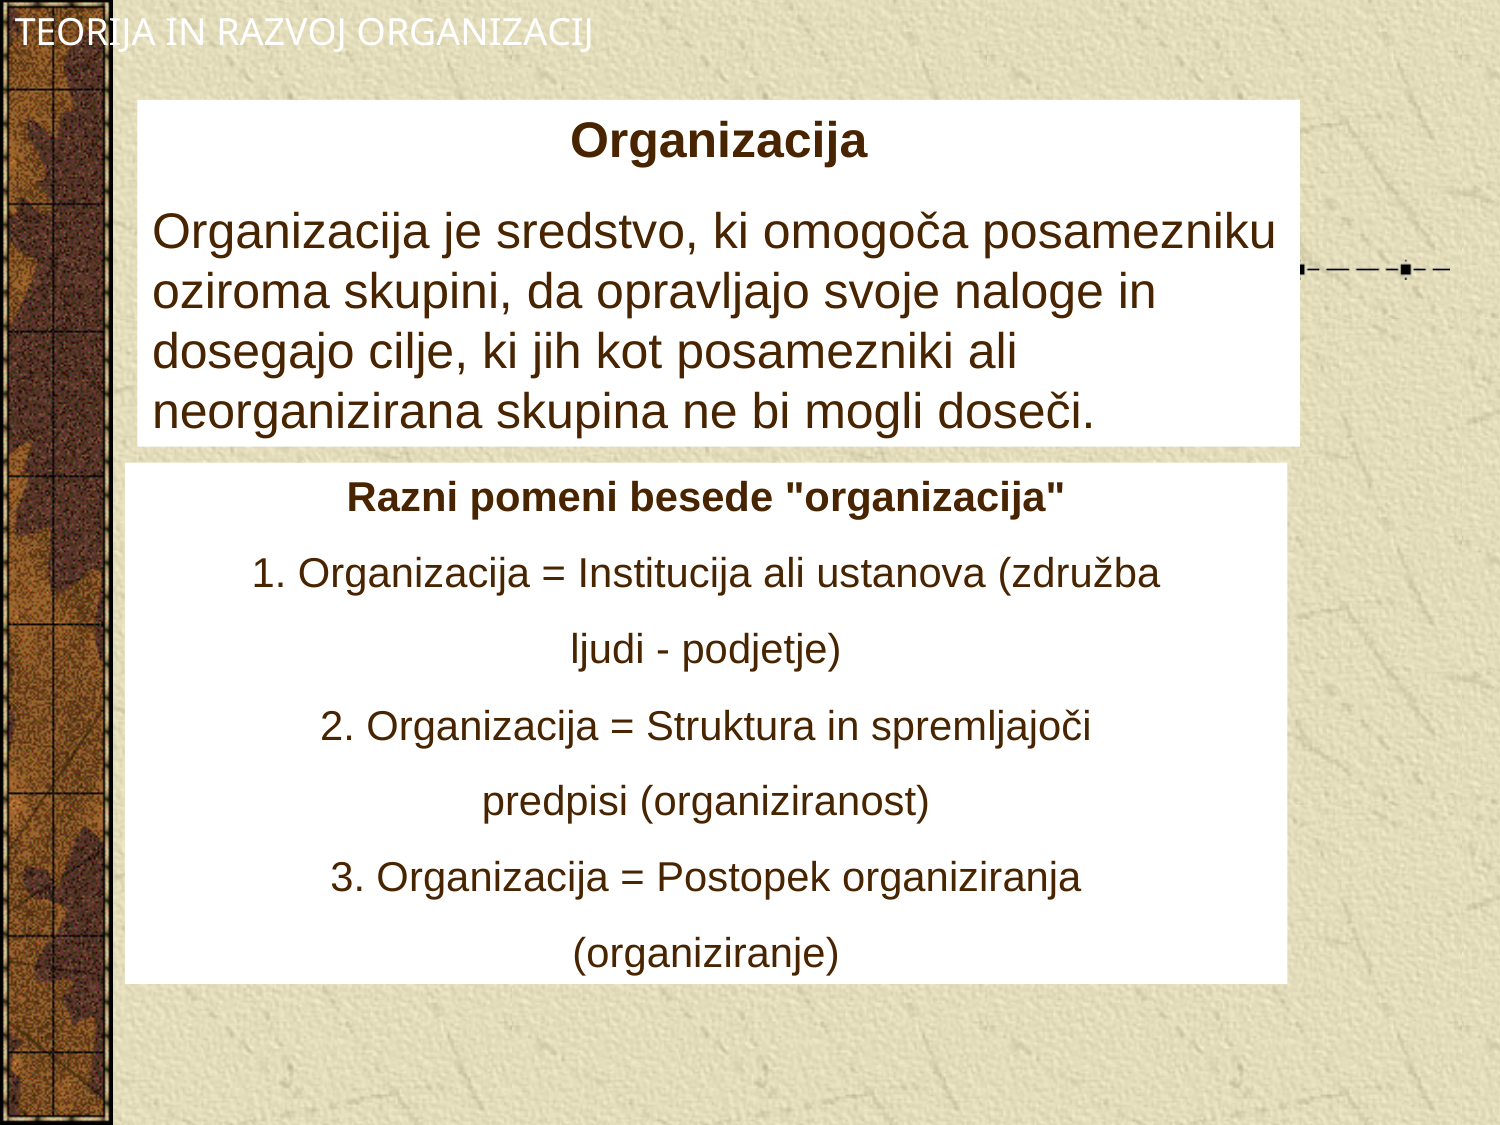

TEORIJA IN RAZVOJ ORGANIZACIJ
Organizacija
Organizacija je sredstvo, ki omogoča posamezniku oziroma skupini, da opravljajo svoje naloge in dosegajo cilje, ki jih kot posamezniki ali neorganizirana skupina ne bi mogli doseči.
Razni pomeni besede "organizacija"
1. Organizacija = Institucija ali ustanova (združba
ljudi - podjetje)
2. Organizacija = Struktura in spremljajoči
predpisi (organiziranost)
3. Organizacija = Postopek organiziranja
(organiziranje)